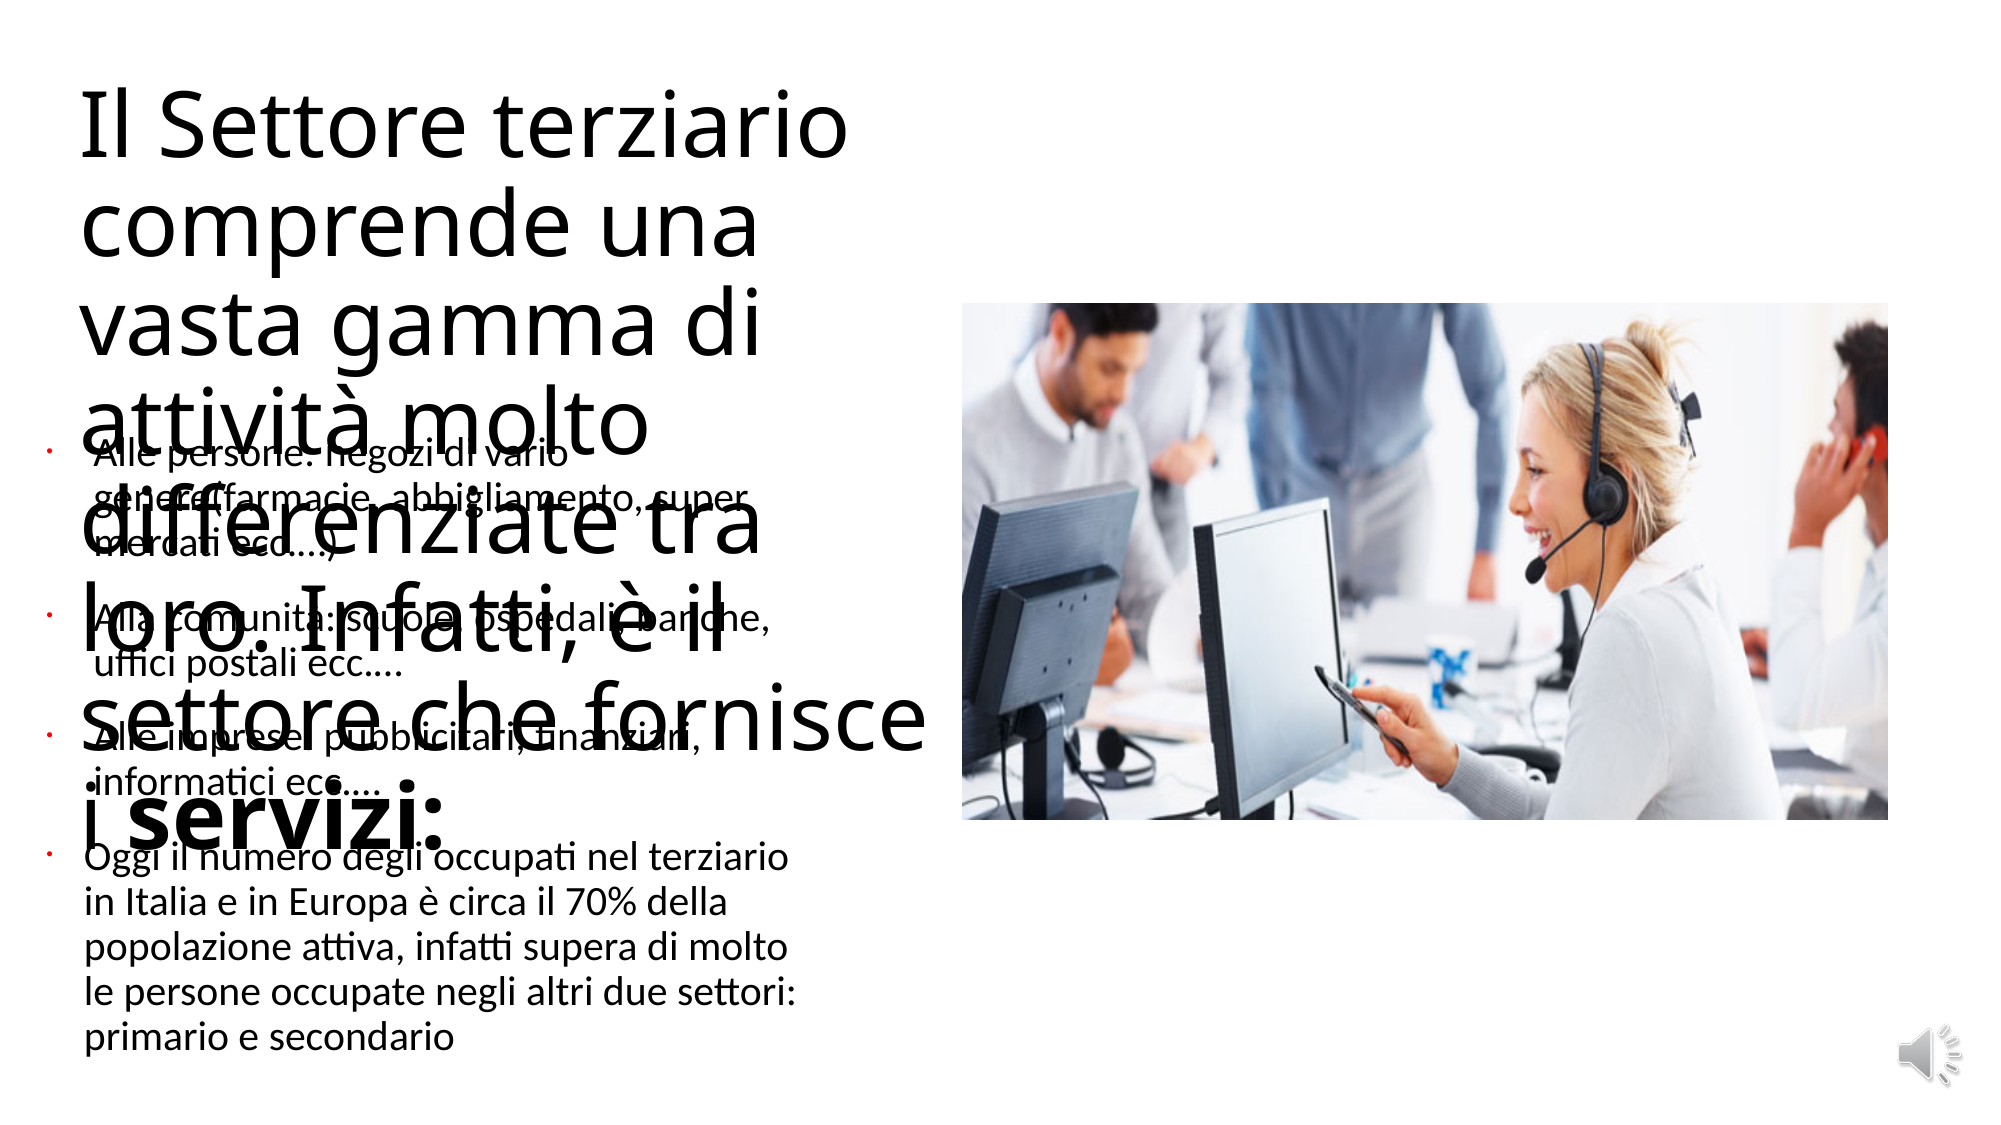

# Il Settore terziario comprende una vasta gamma di attività molto differenziate tra loro. Infatti, è il settore che fornisce i servizi:
Alle persone: negozi di vario genere(farmacie, abbigliamento, super mercati ecc.…)
Alla comunità: scuole, ospedali, banche, uffici postali ecc.…
Alle imprese: pubblicitari, finanziari, informatici ecc.…
Oggi il numero degli occupati nel terziario in Italia e in Europa è circa il 70% della popolazione attiva, infatti supera di molto le persone occupate negli altri due settori: primario e secondario